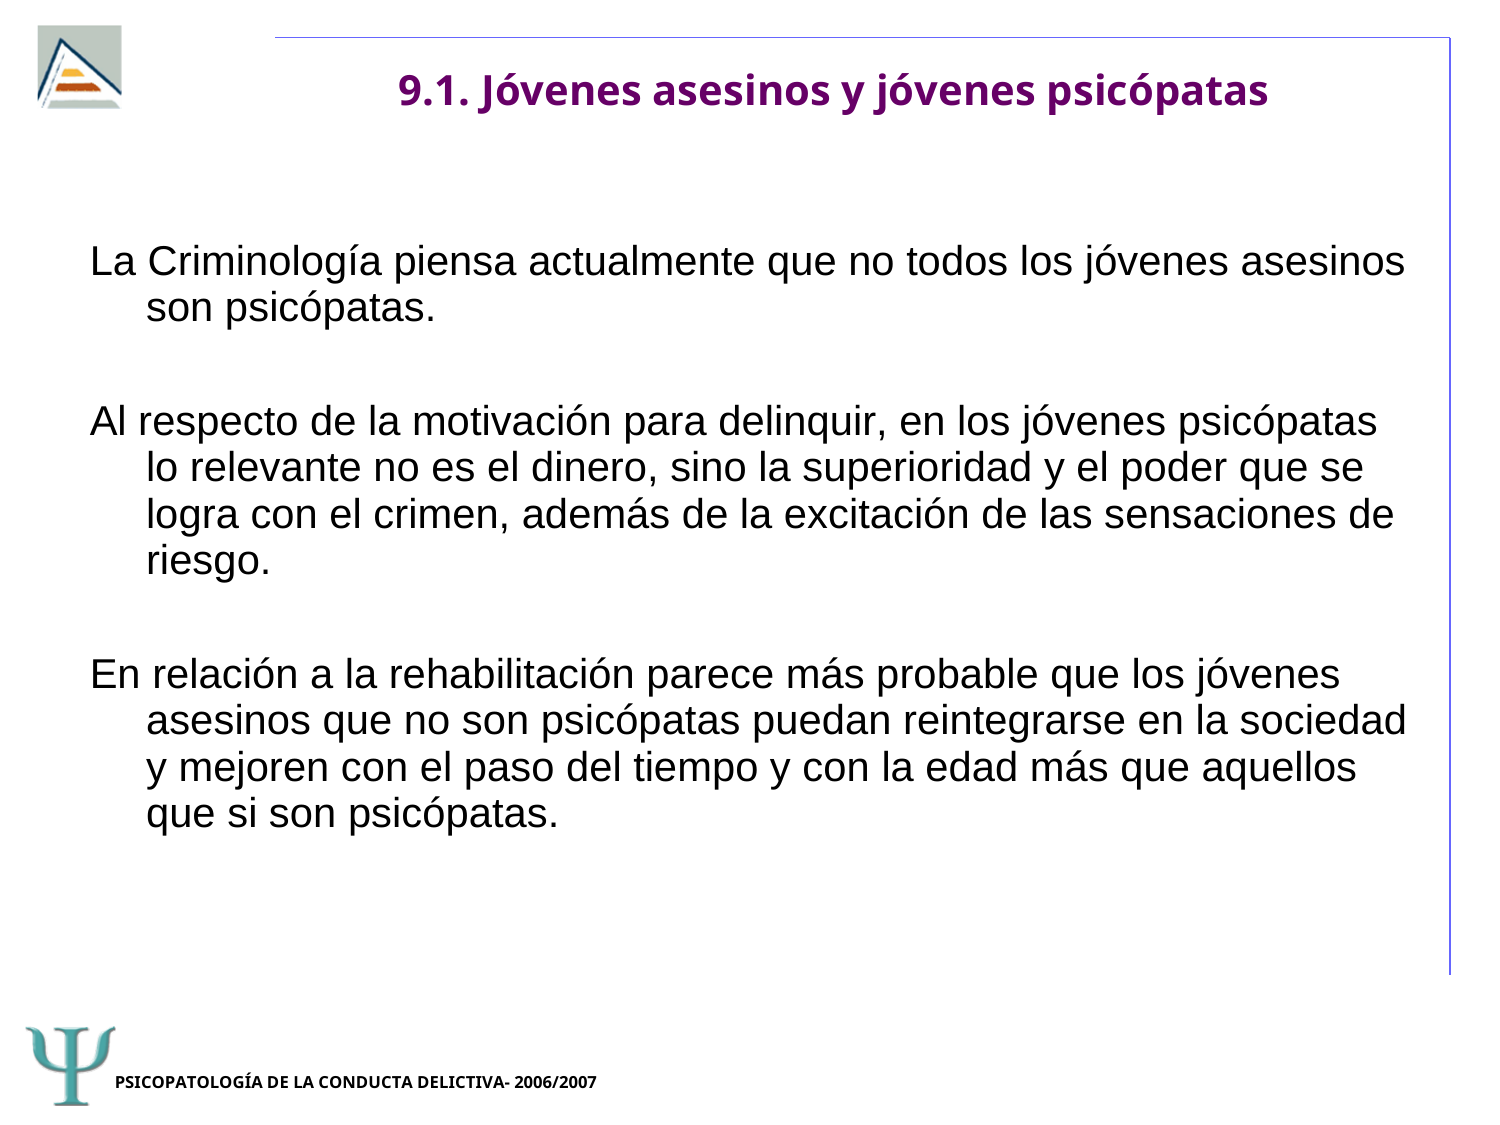

# 9.1. Jóvenes asesinos y jóvenes psicópatas
La Criminología piensa actualmente que no todos los jóvenes asesinos son psicópatas.
Al respecto de la motivación para delinquir, en los jóvenes psicópatas lo relevante no es el dinero, sino la superioridad y el poder que se logra con el crimen, además de la excitación de las sensaciones de riesgo.
En relación a la rehabilitación parece más probable que los jóvenes asesinos que no son psicópatas puedan reintegrarse en la sociedad y mejoren con el paso del tiempo y con la edad más que aquellos que si son psicópatas.